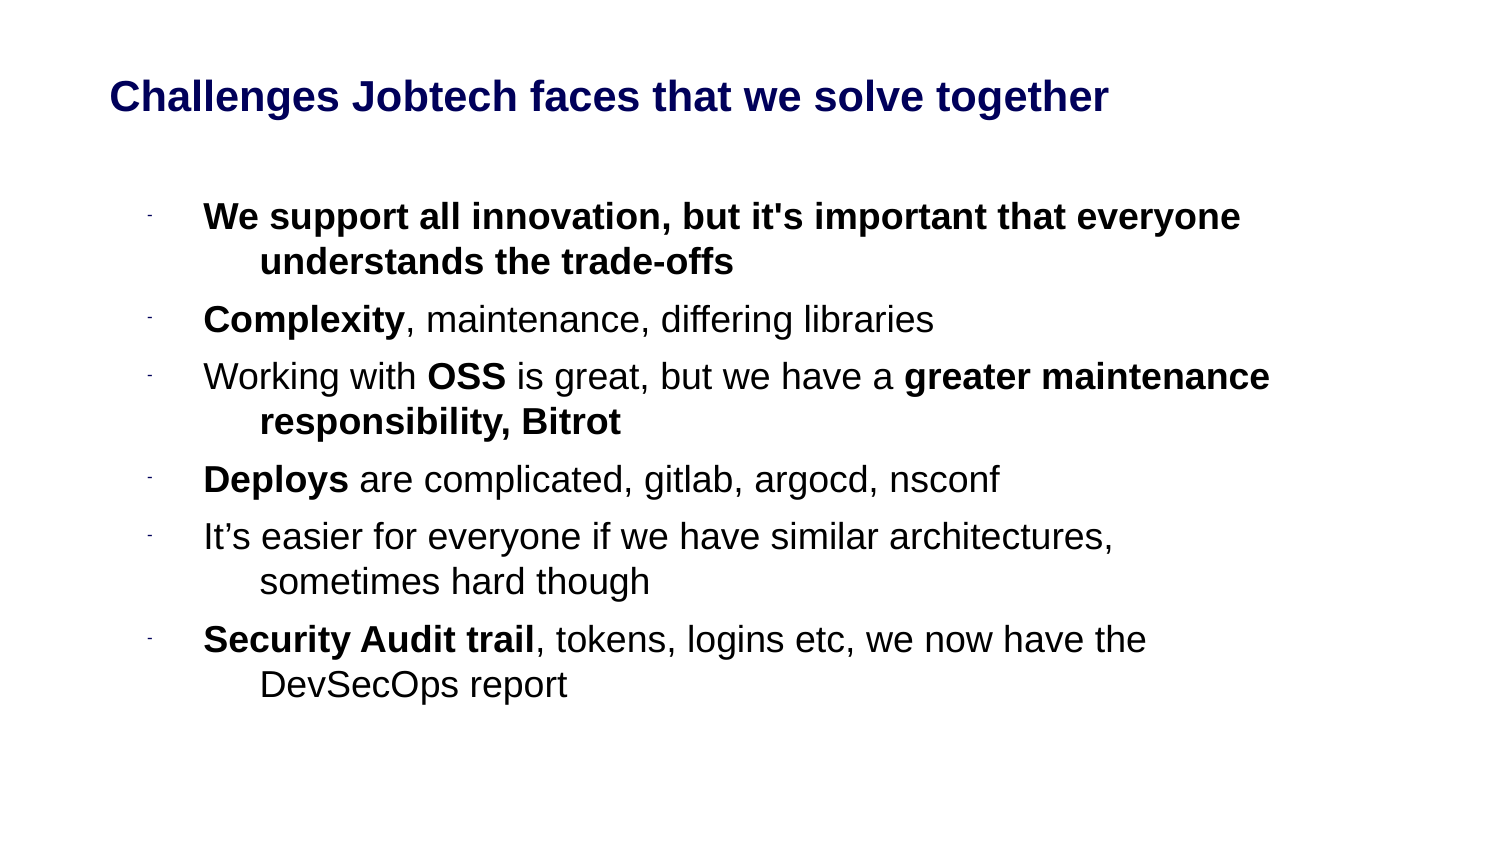

# Challenges Jobtech faces that we solve together
We support all innovation, but it's important that everyone understands the trade-offs
Complexity, maintenance, differing libraries
Working with OSS is great, but we have a greater maintenance responsibility, Bitrot
Deploys are complicated, gitlab, argocd, nsconf
It’s easier for everyone if we have similar architectures, sometimes hard though
Security Audit trail, tokens, logins etc, we now have the DevSecOps report